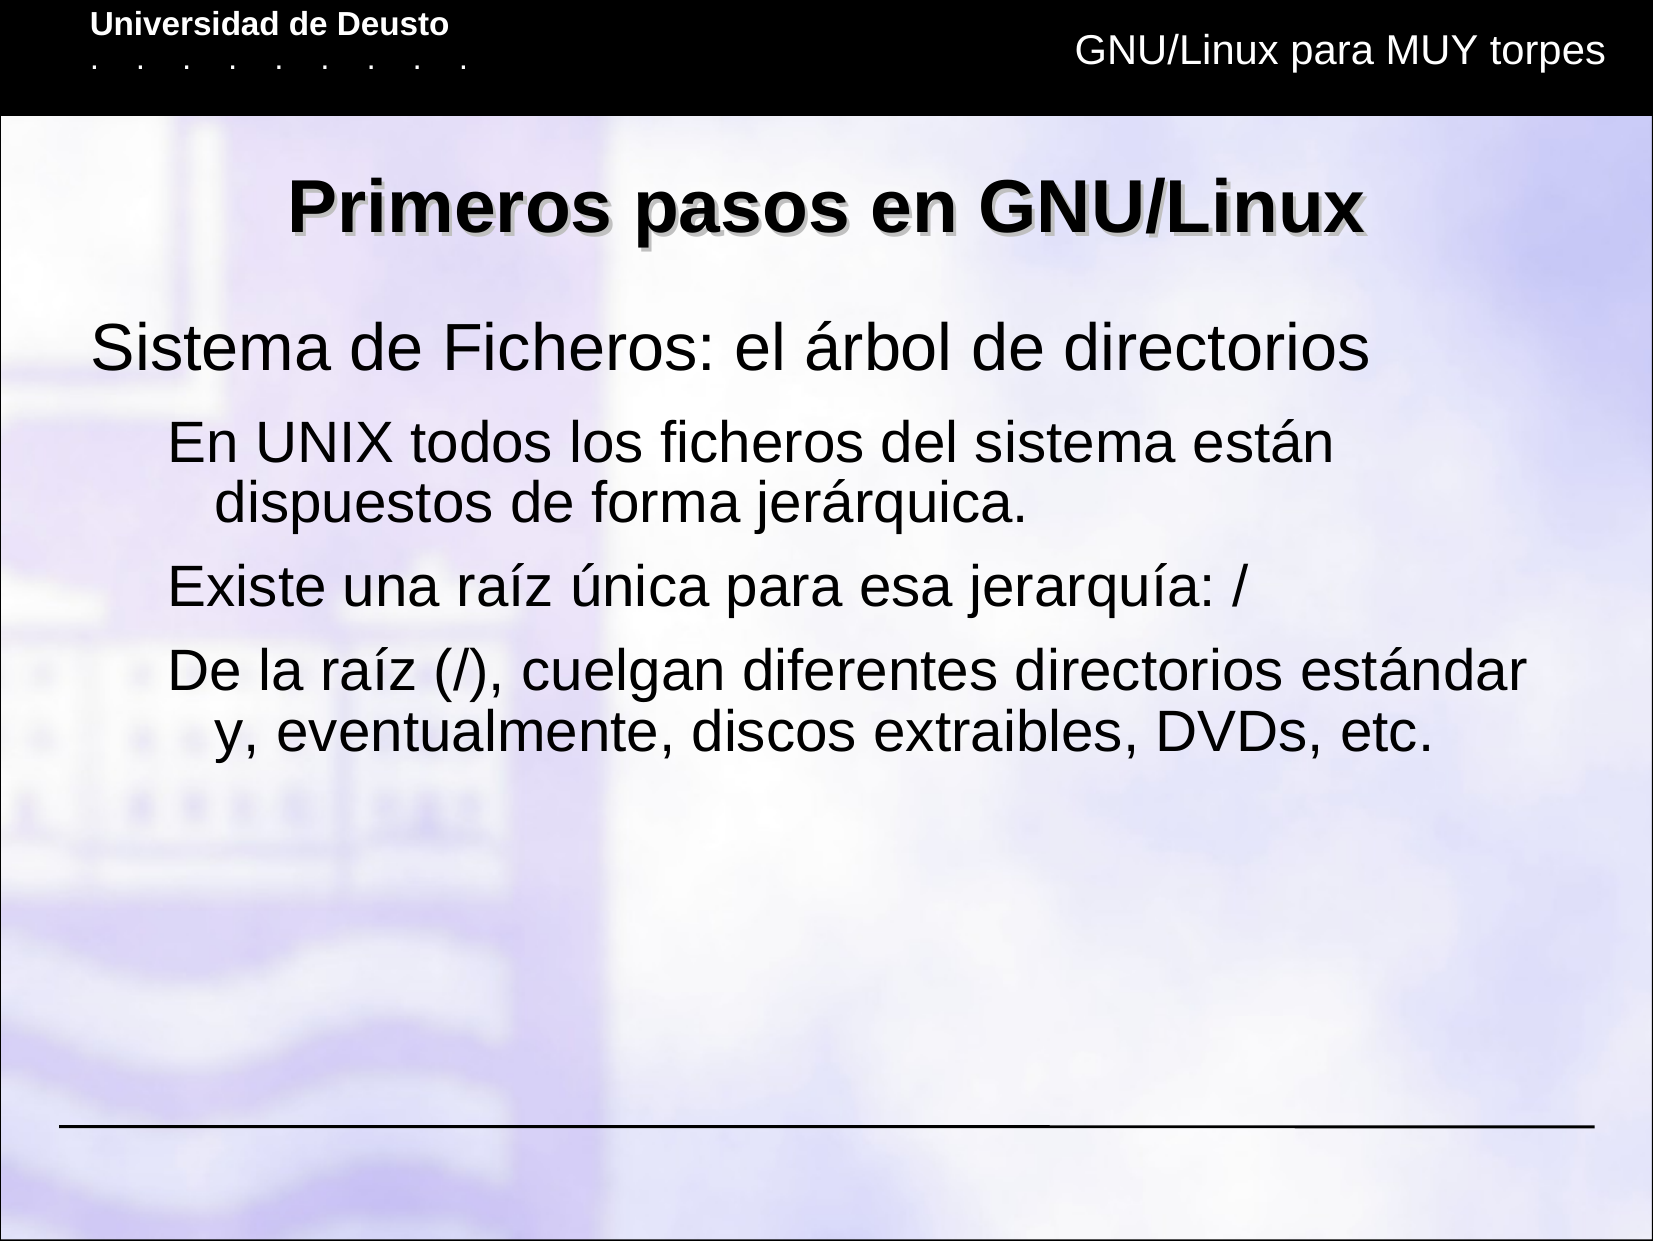

# Primeros pasos en GNU/Linux
Sistema de Ficheros: el árbol de directorios
En UNIX todos los ficheros del sistema están dispuestos de forma jerárquica.
Existe una raíz única para esa jerarquía: /
De la raíz (/), cuelgan diferentes directorios estándar y, eventualmente, discos extraibles, DVDs, etc.